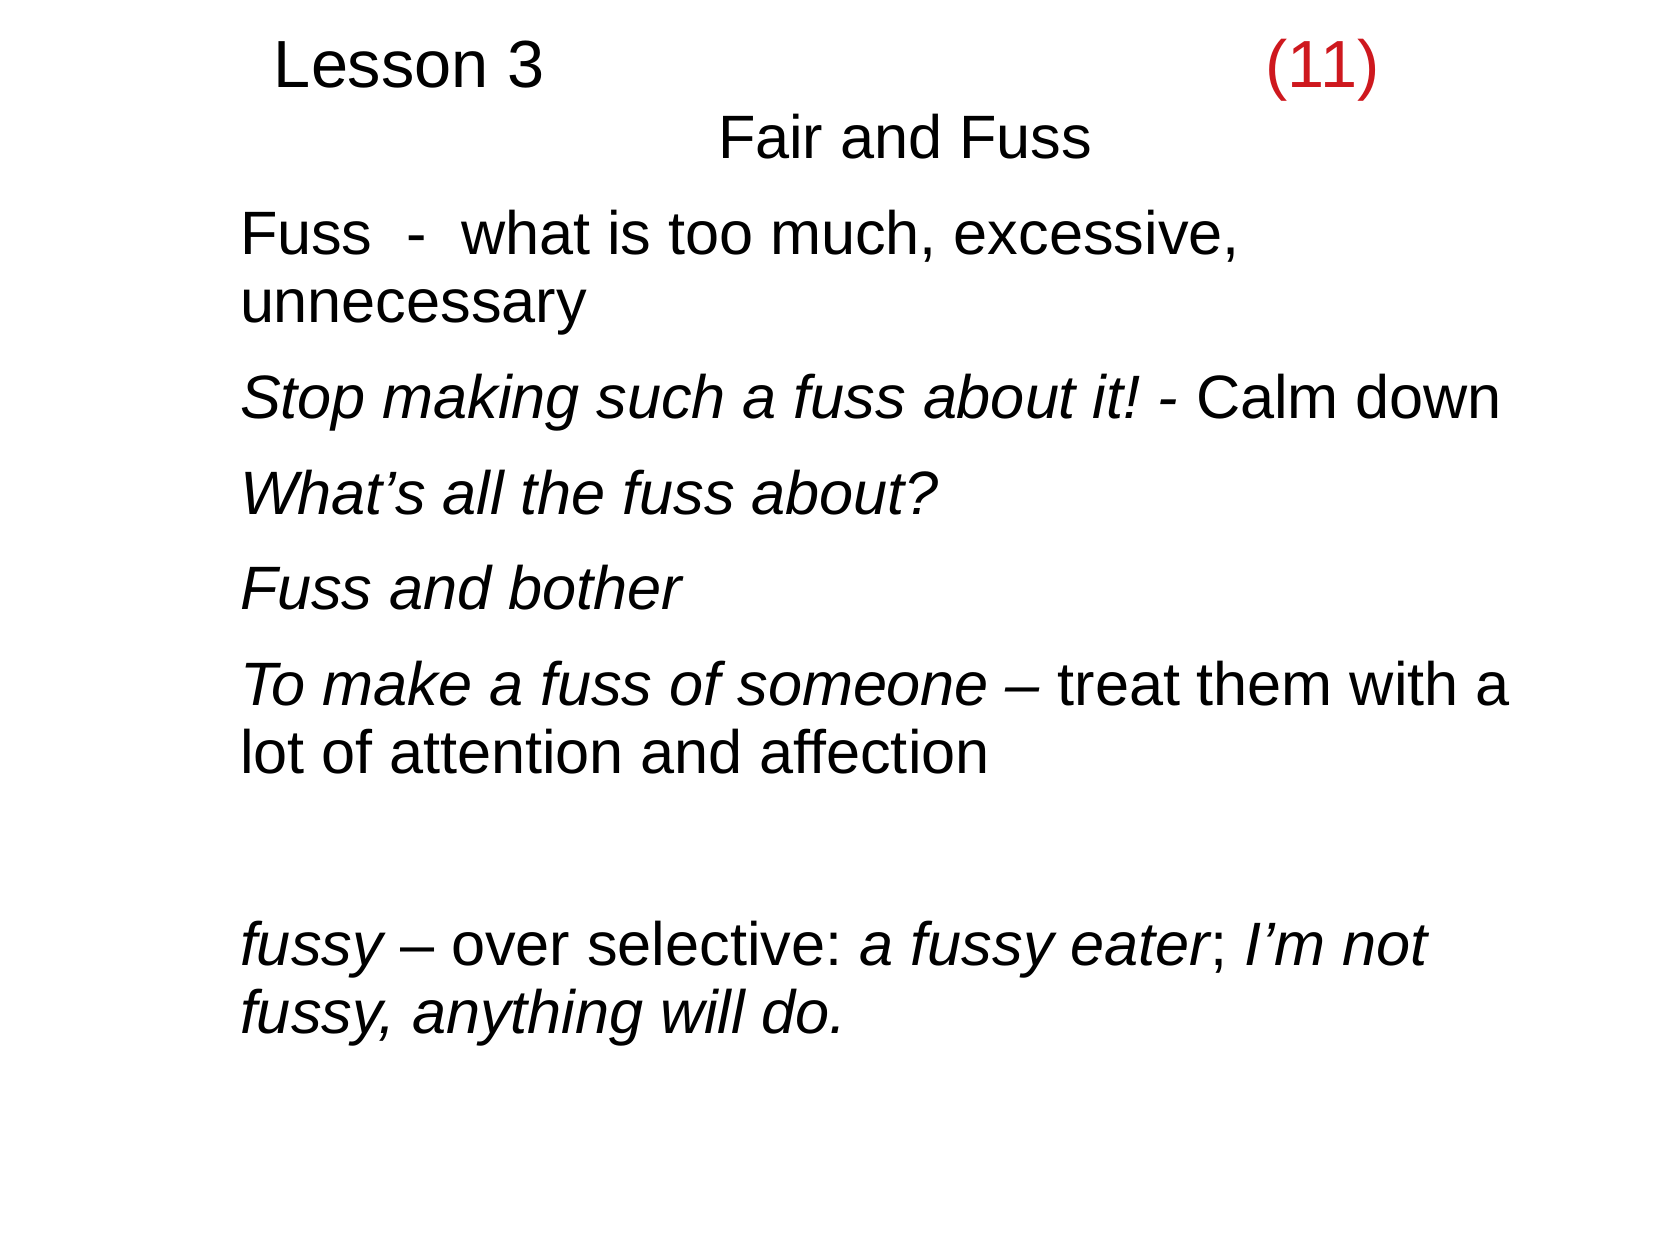

# Lesson 3 (11)
Fair and Fuss
Fuss - what is too much, excessive, unnecessary
Stop making such a fuss about it! - Calm down
What’s all the fuss about?
Fuss and bother
To make a fuss of someone – treat them with a lot of attention and affection
fussy – over selective: a fussy eater; I’m not fussy, anything will do.